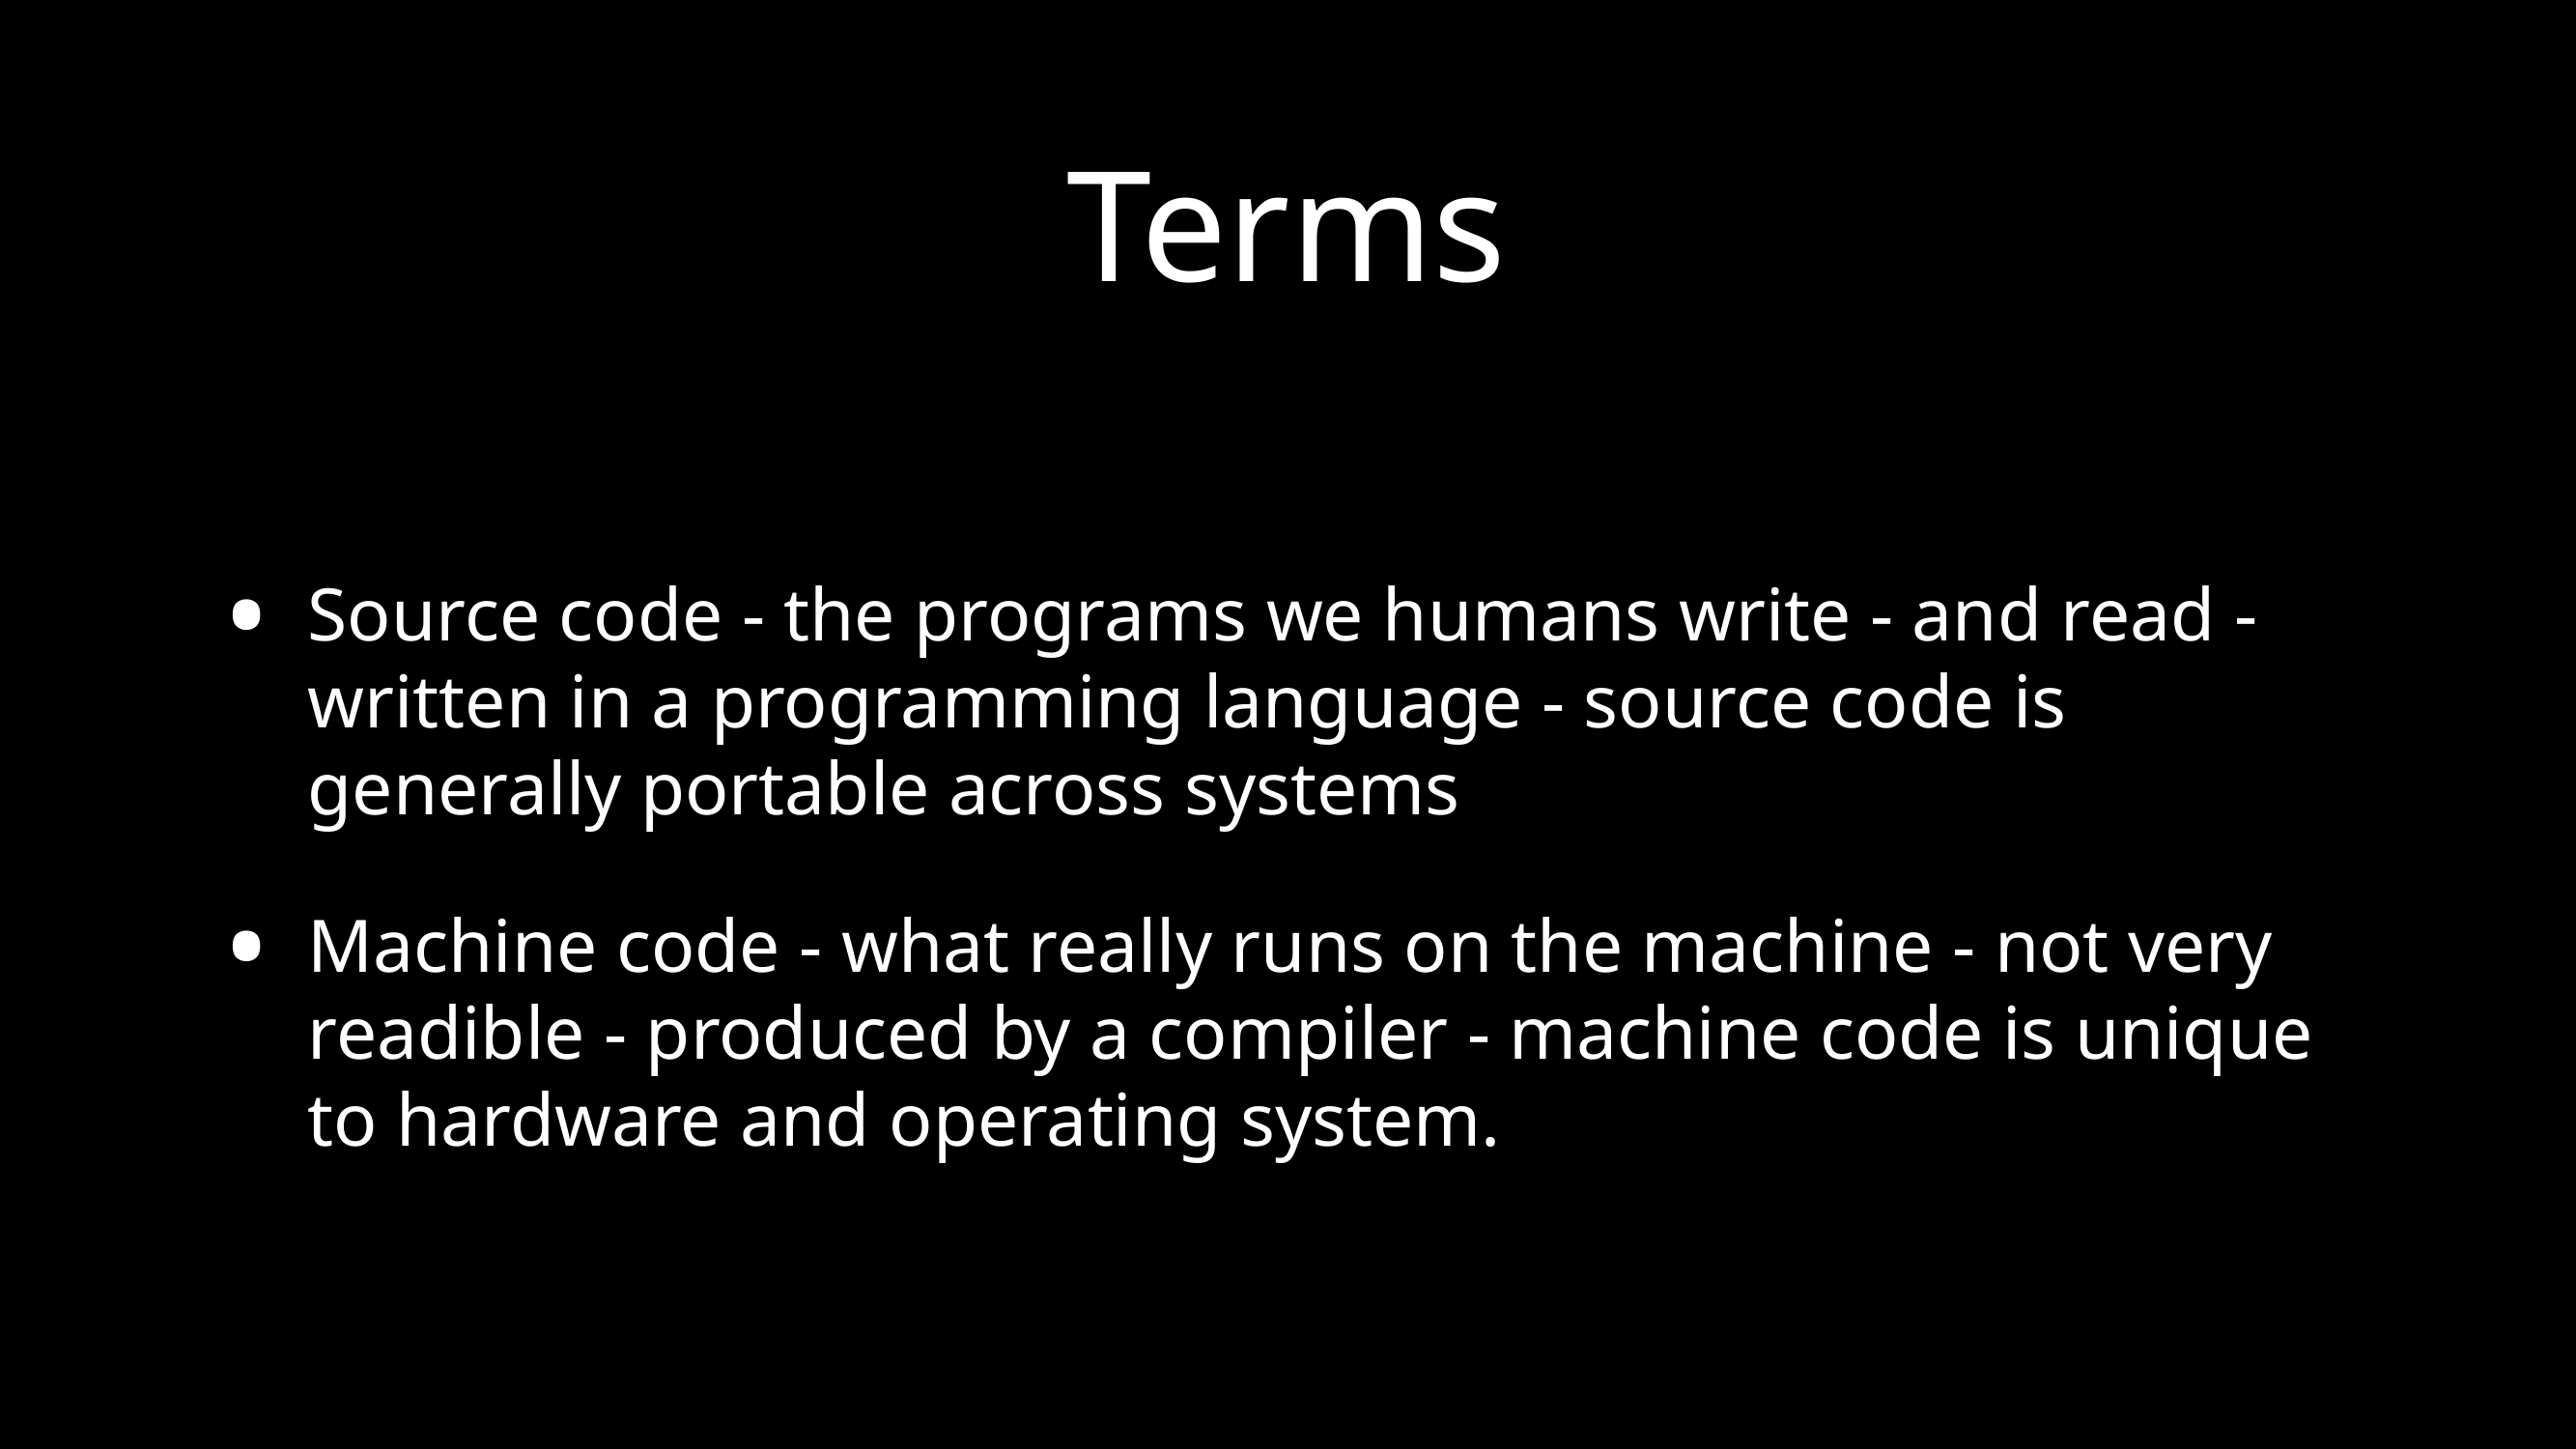

# Terms
Source code - the programs we humans write - and read - written in a programming language - source code is generally portable across systems
Machine code - what really runs on the machine - not very readible - produced by a compiler - machine code is unique to hardware and operating system.